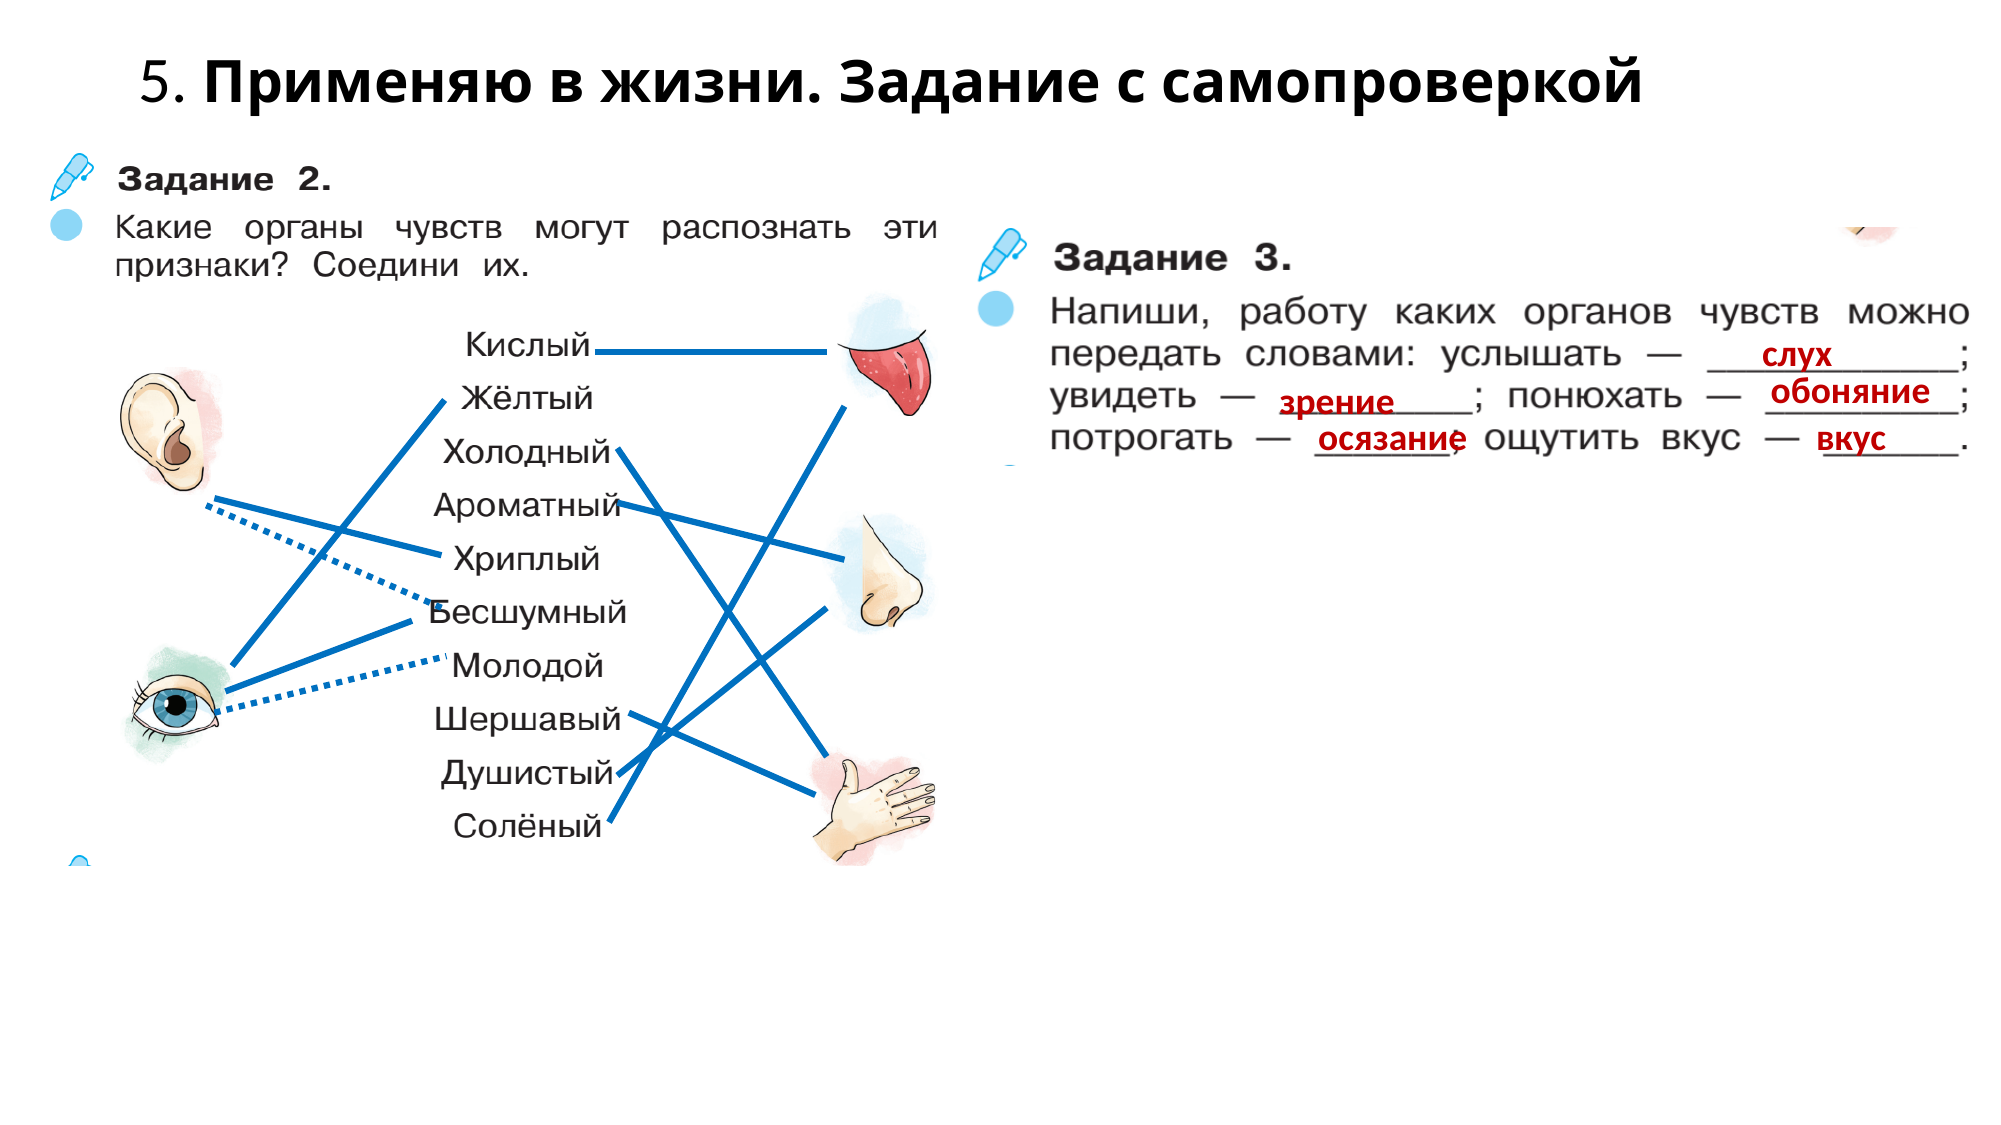

# 5. Применяю в жизни. Задание с самопроверкой
слух
обоняние
зрение
осязание
вкус